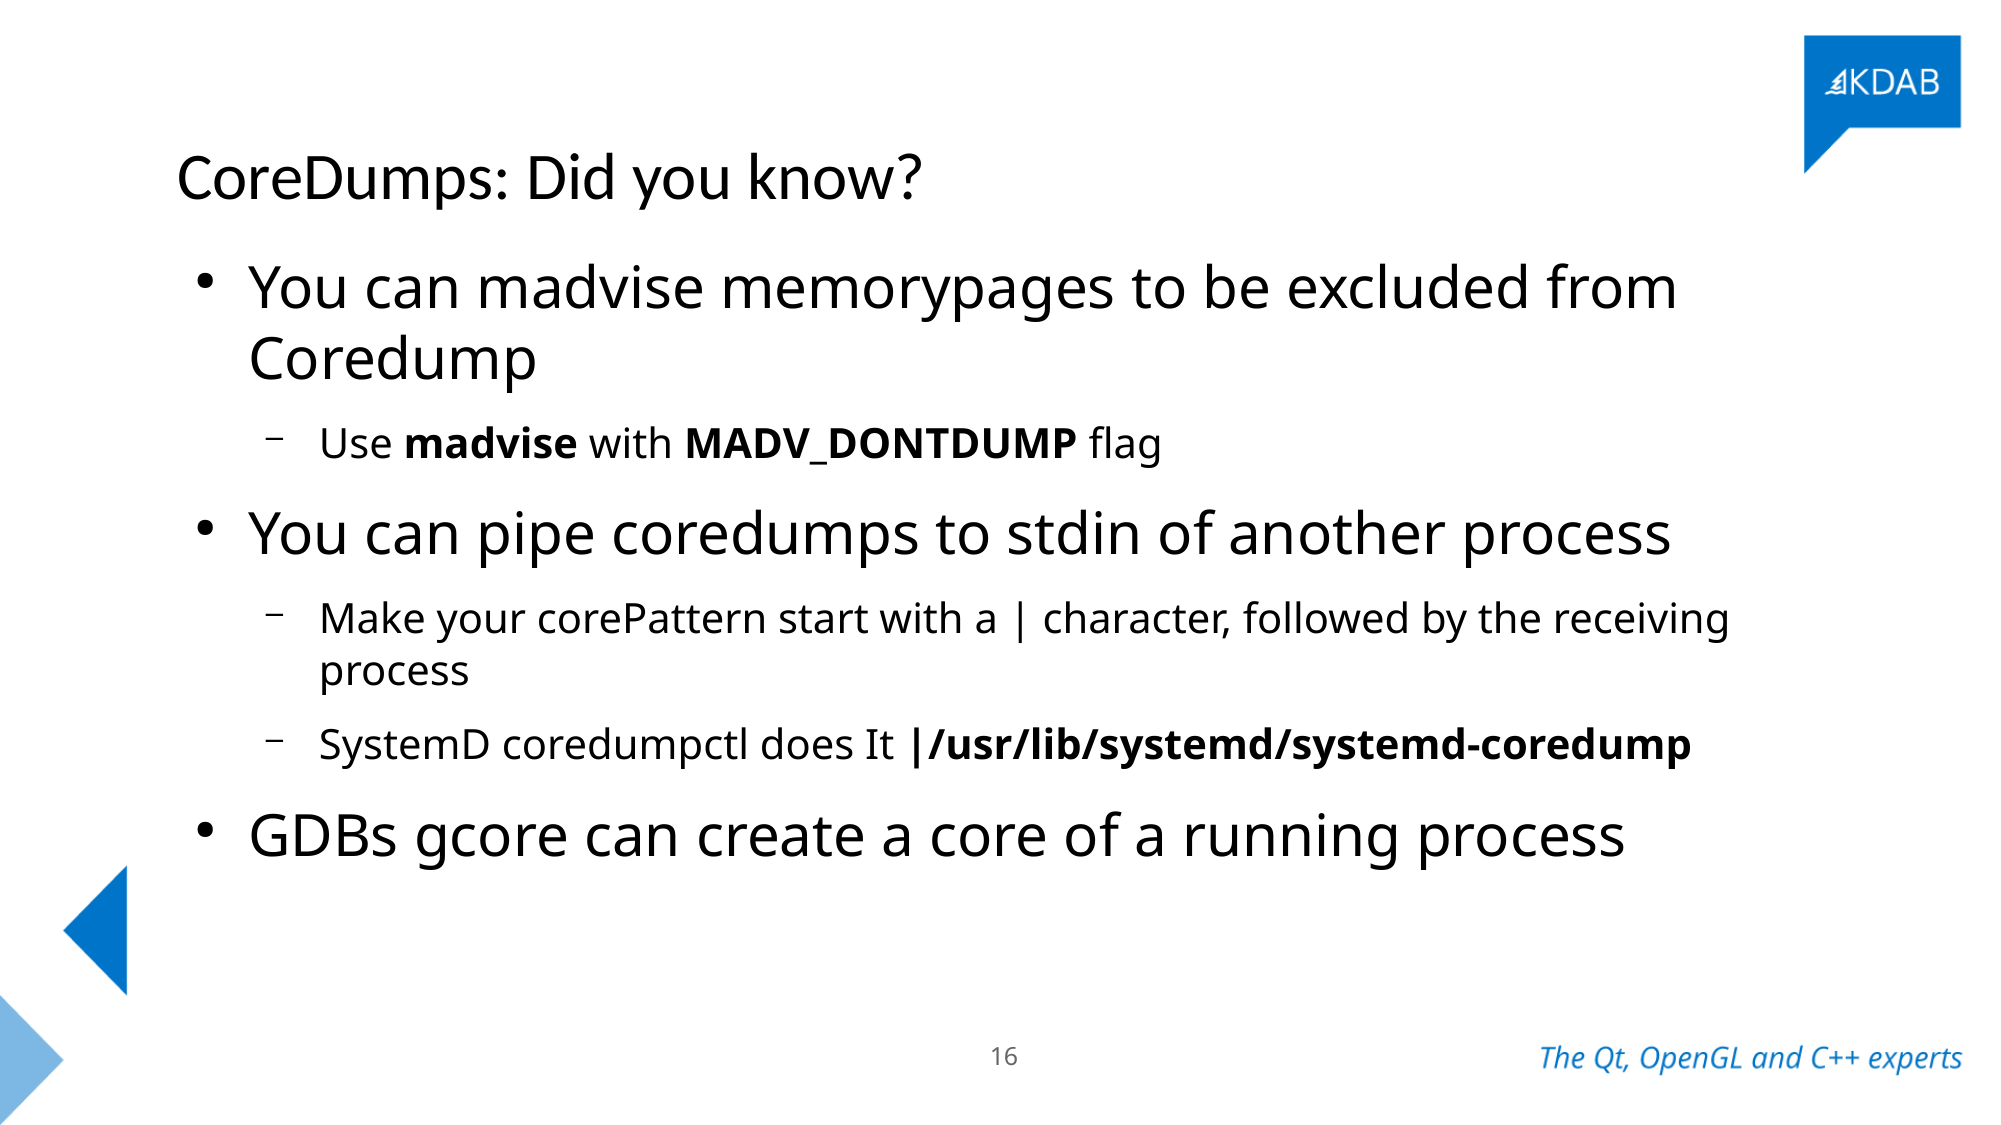

# CoreDumps: Did you know?
You can madvise memorypages to be excluded from Coredump
Use madvise with MADV_DONTDUMP flag
You can pipe coredumps to stdin of another process
Make your corePattern start with a | character, followed by the receiving process
SystemD coredumpctl does It |/usr/lib/systemd/systemd-coredump
GDBs gcore can create a core of a running process